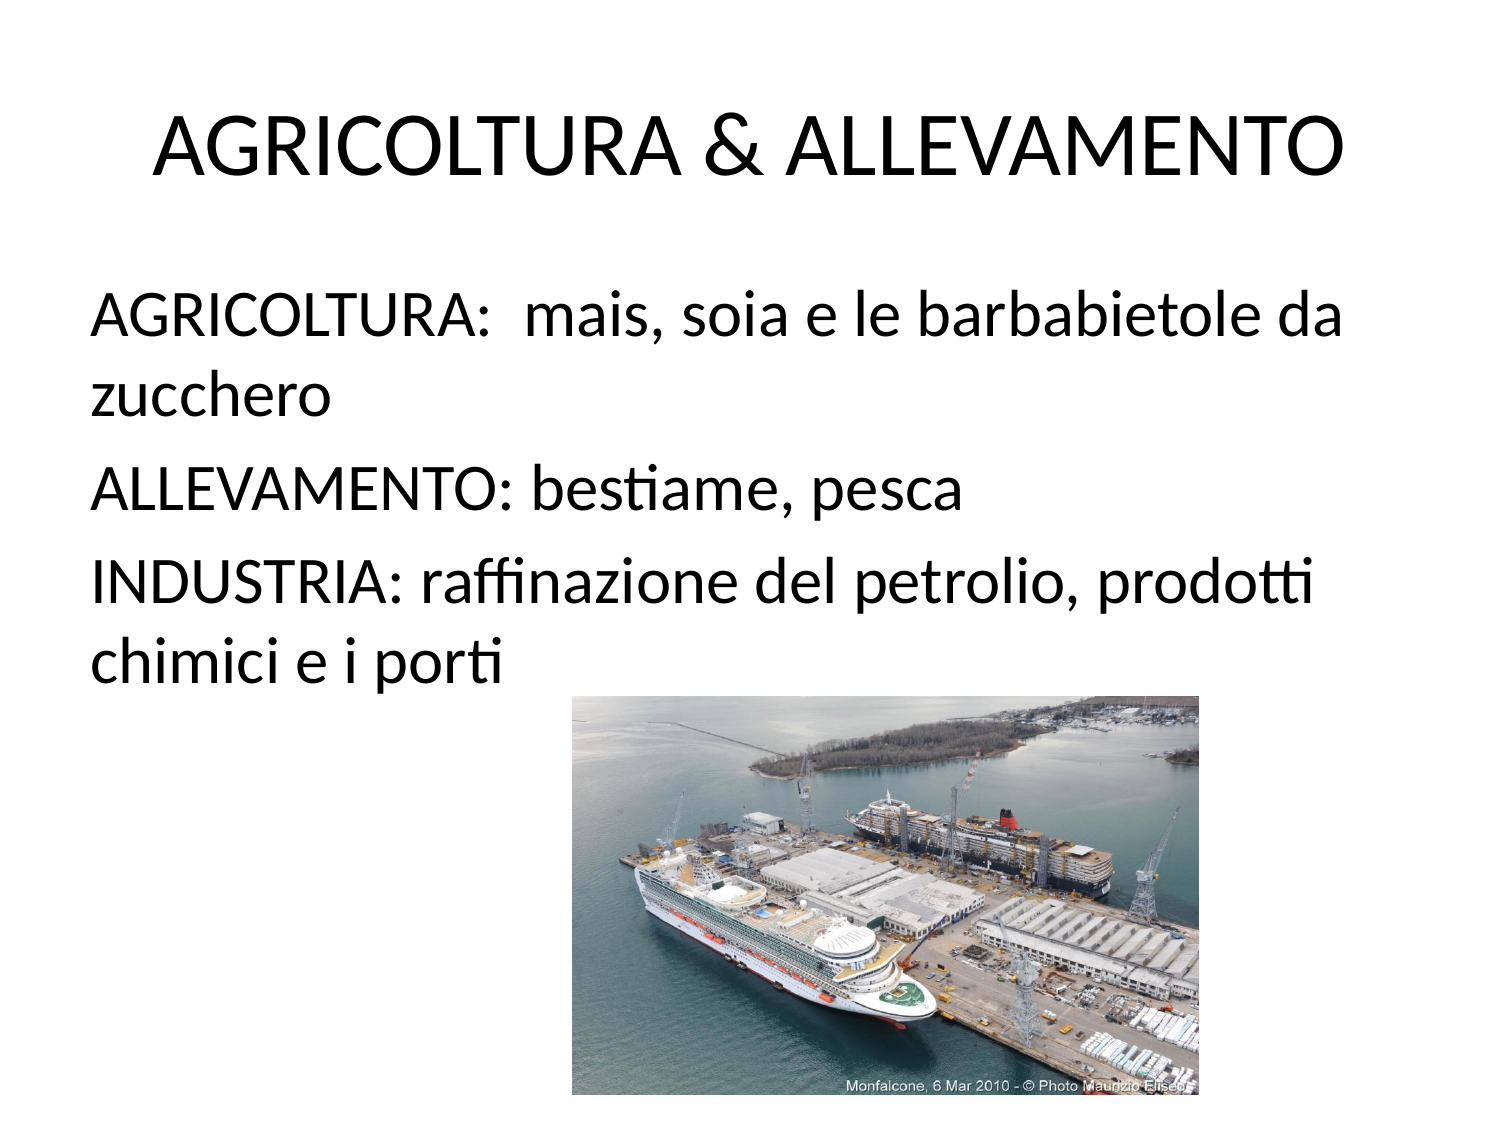

# AGRICOLTURA & ALLEVAMENTO
AGRICOLTURA:  mais, soia e le barbabietole da zucchero
ALLEVAMENTO: bestiame, pesca
INDUSTRIA: raffinazione del petrolio, prodotti chimici e i porti